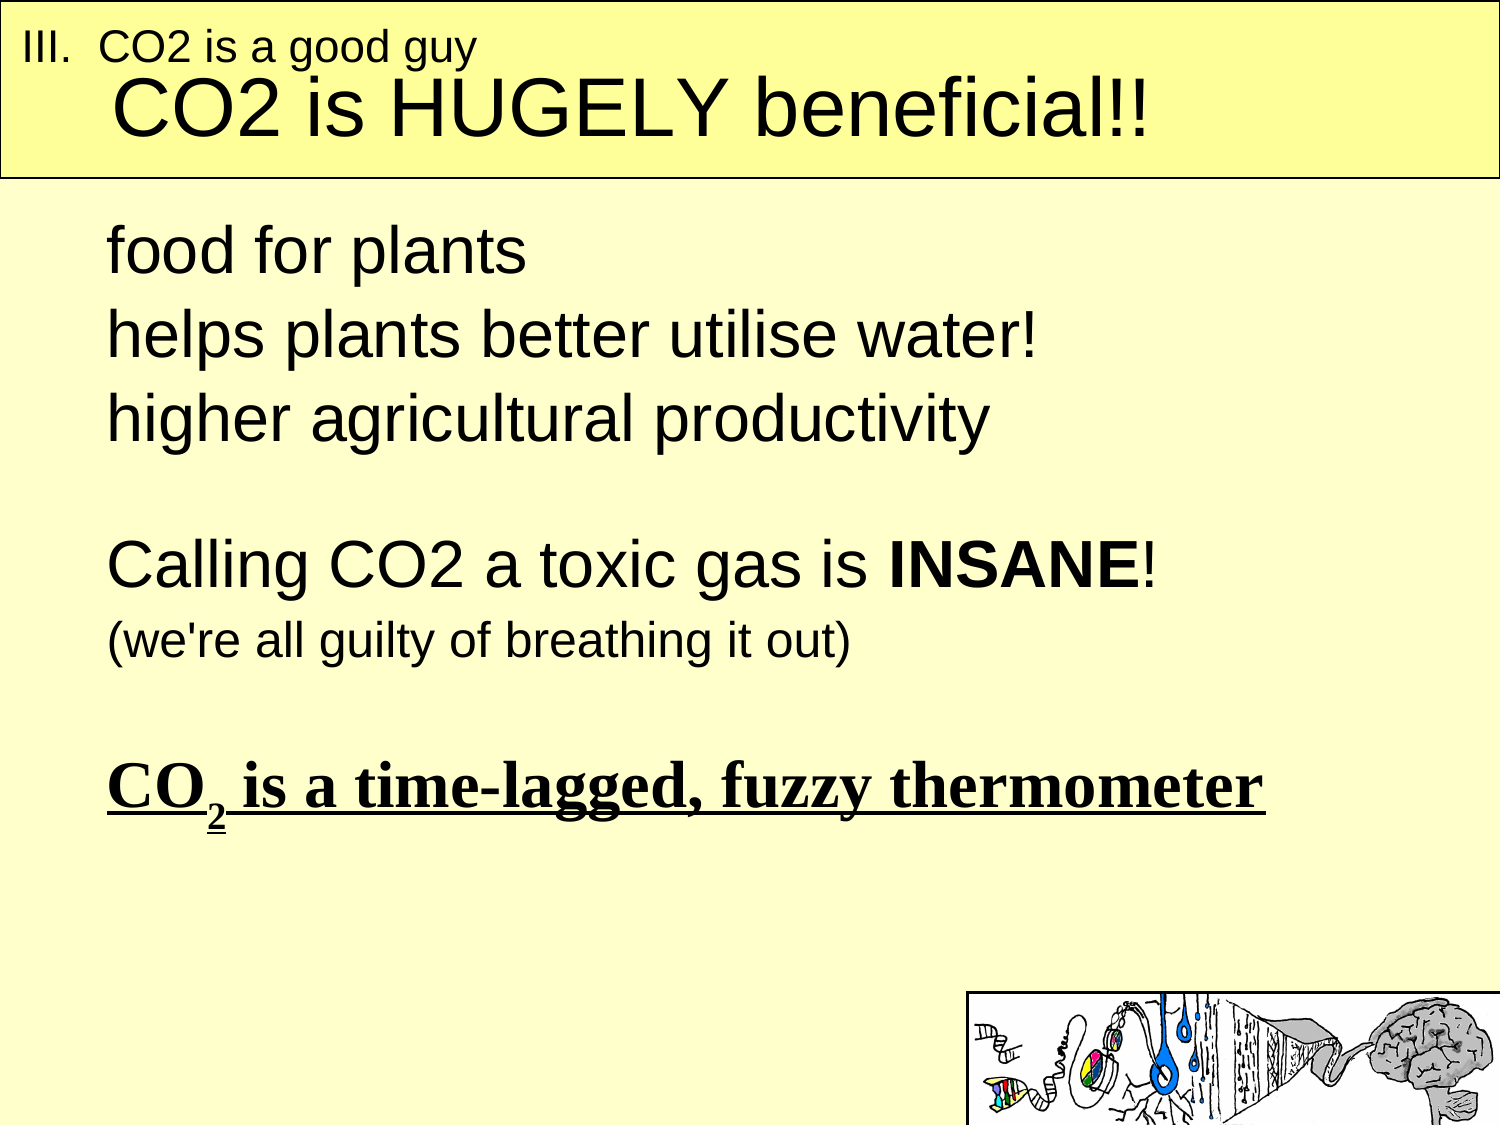

# III. CO2 is a good guy CO2 is HUGELY beneficial!!
food for plants
helps plants better utilise water!
higher agricultural productivity
Calling CO2 a toxic gas is INSANE!
(we're all guilty of breathing it out)
CO2 is a time-lagged, fuzzy thermometer